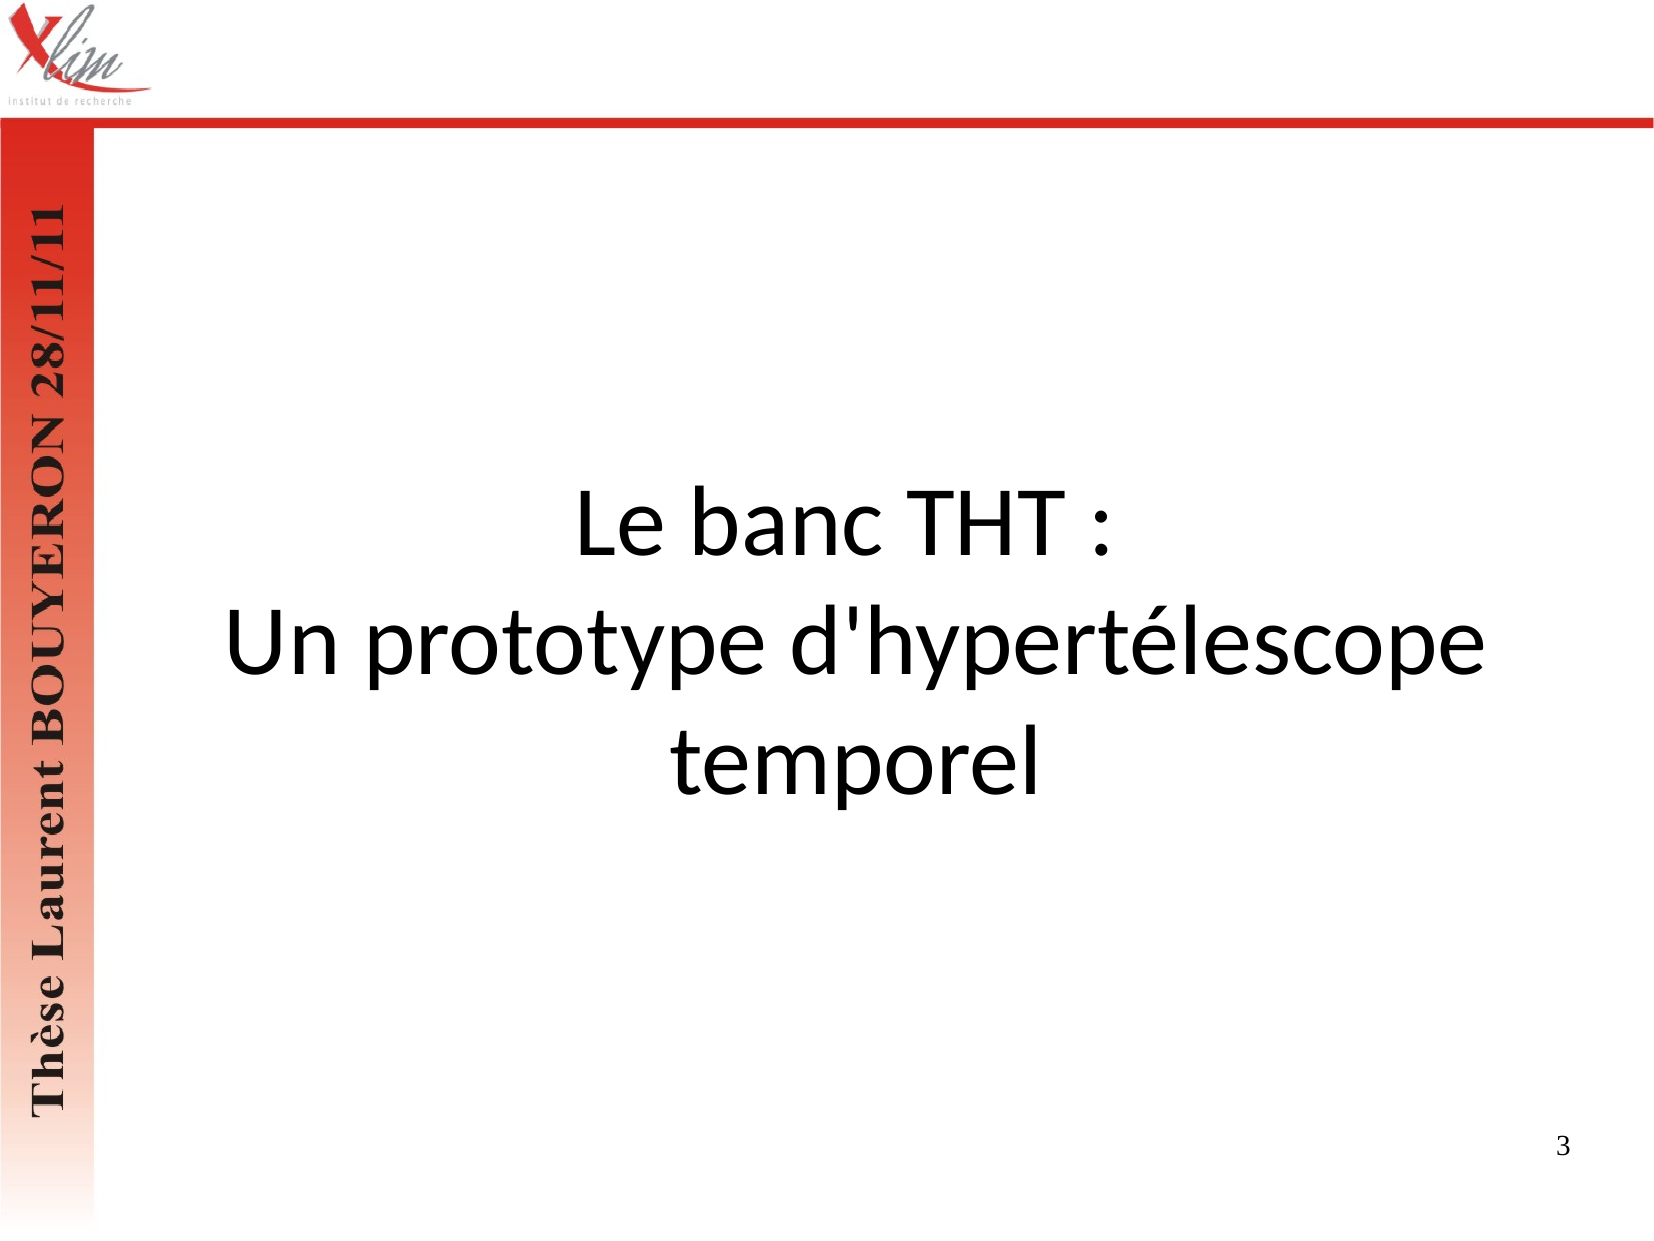

Le banc THT :
Un prototype d'hypertélescope temporel
3